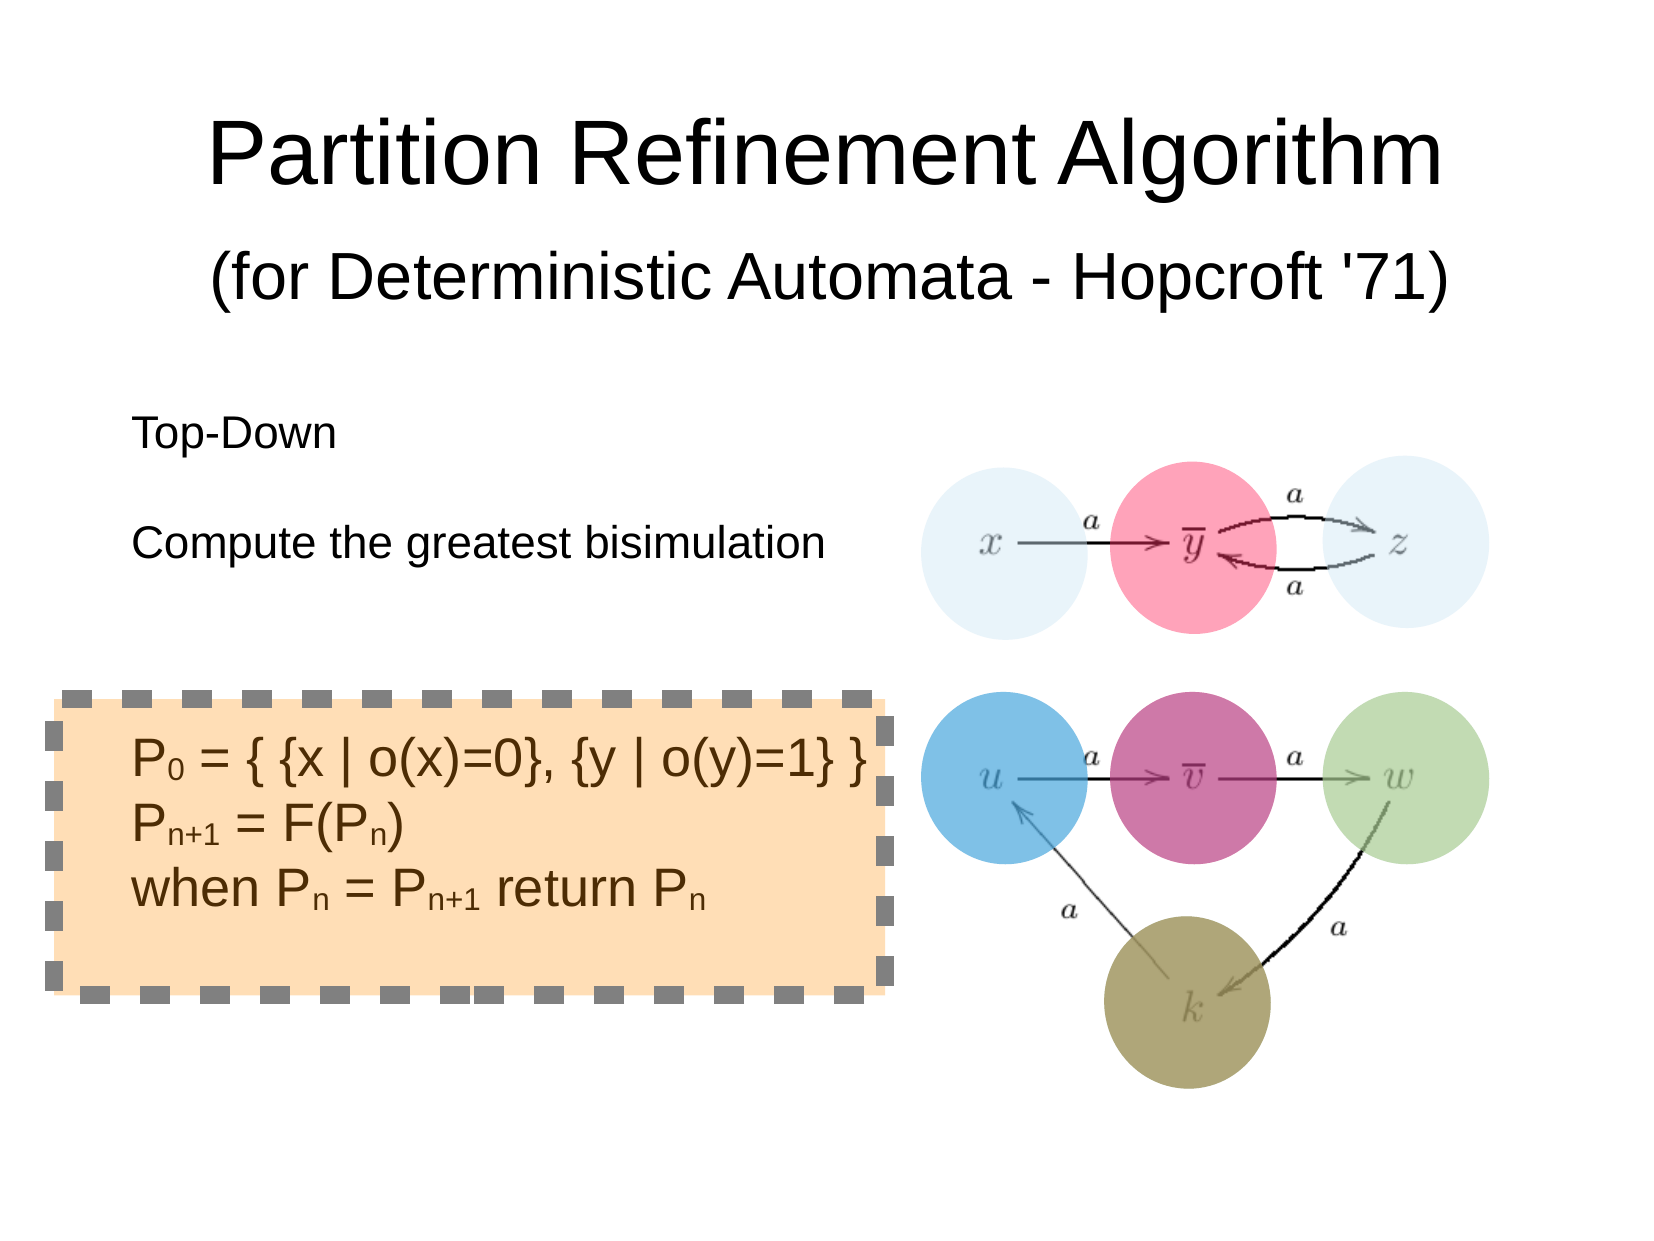

# Partition Refinement Algorithm
(for Deterministic Automata - Hopcroft '71)
Top-Down
Compute the greatest bisimulation
P0 = { {x | o(x)=0}, {y | o(y)=1} }
Pn+1 = F(Pn)
when Pn = Pn+1 return Pn